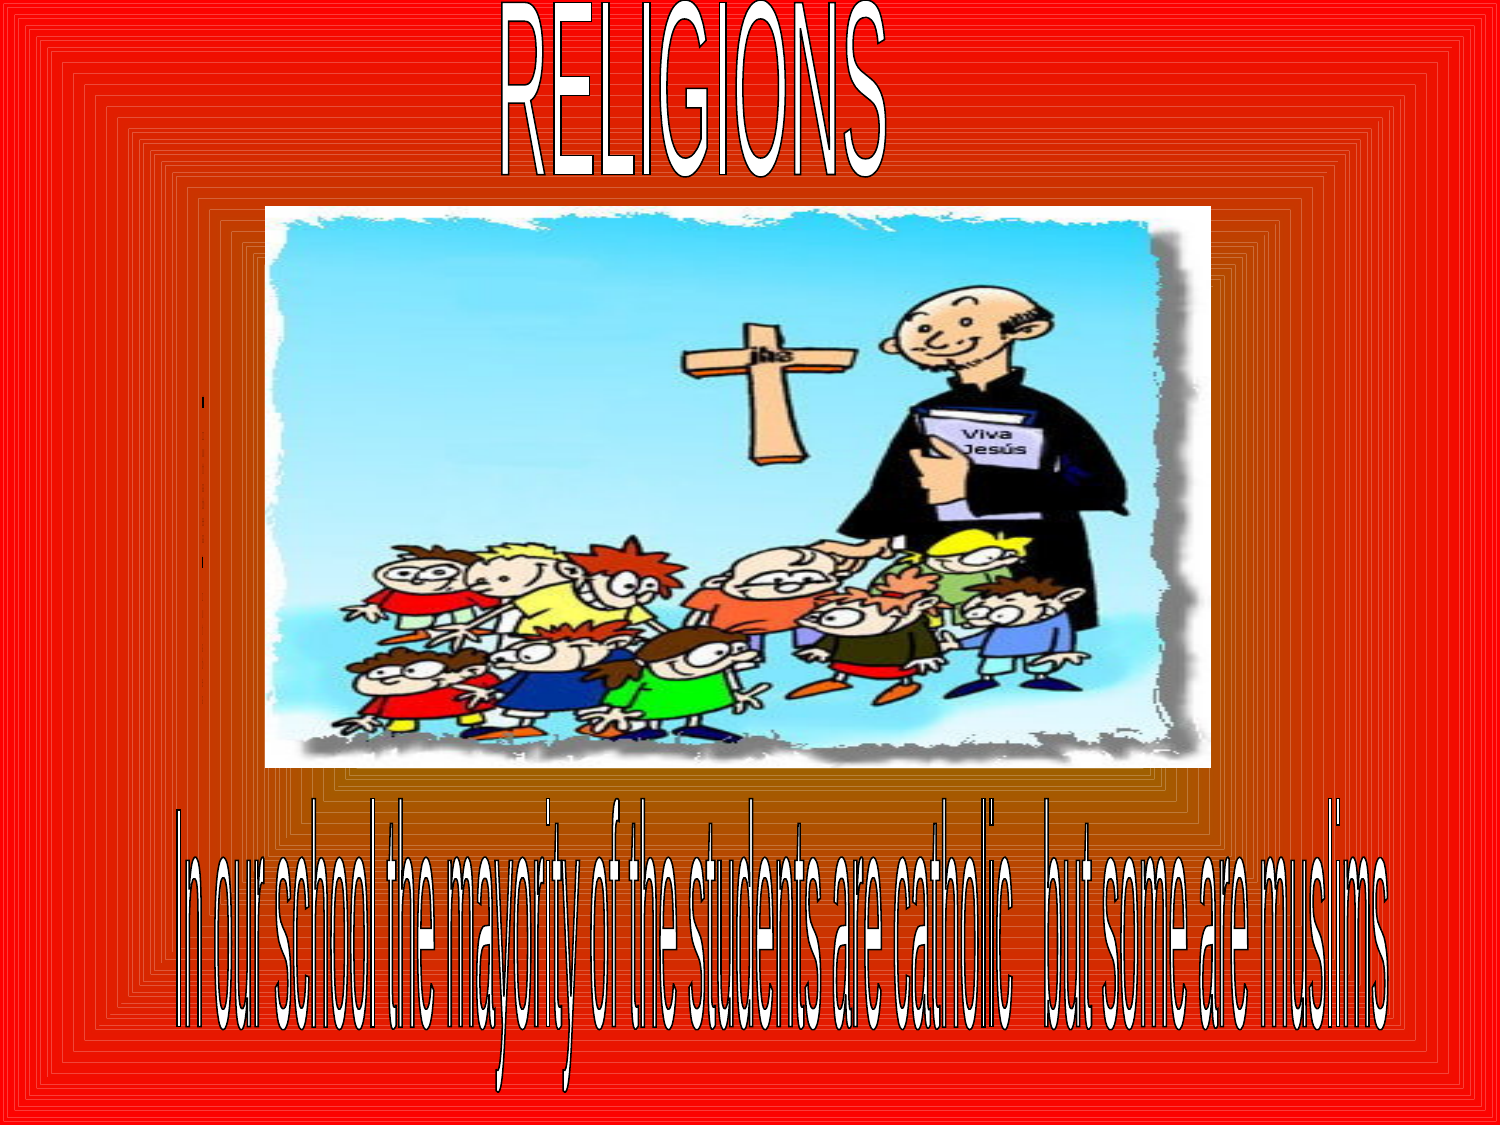

RELIGIONS
### Chart
| Category | 1 zutabea | 2 zutabea | 3 zutabea |
|---|---|---|---|
| 1 errenkada | 9.1 | 3.2 | 4.54 |
| 2 errenkada | 2.4 | 8.8 | 9.65 |
| 3 errenkada | 3.1 | 1.5 | 3.7 |
| 4 errenkada | 4.3 | 9.02 | 6.2 |In our school the mayority of the students are catholic but some are muslims